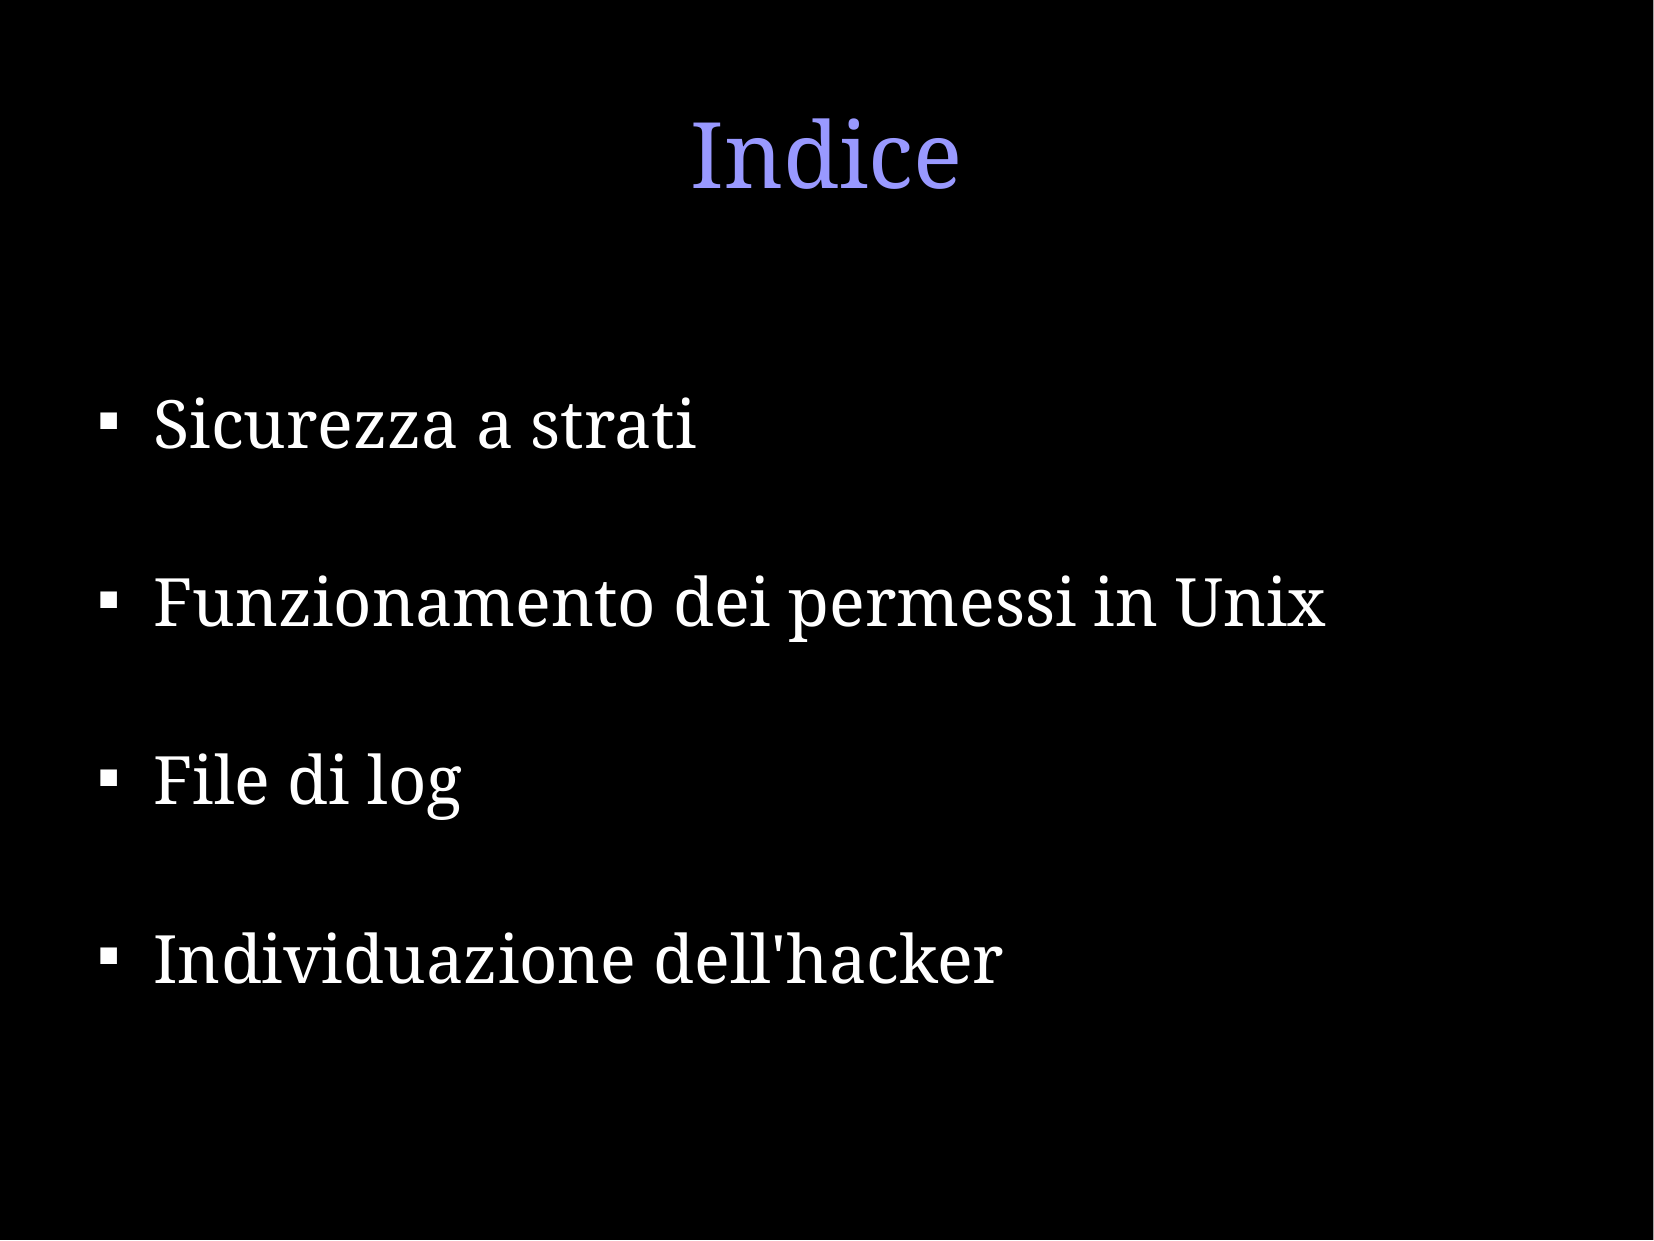

# Indice
Sicurezza a strati
Funzionamento dei permessi in Unix
File di log
Individuazione dell'hacker